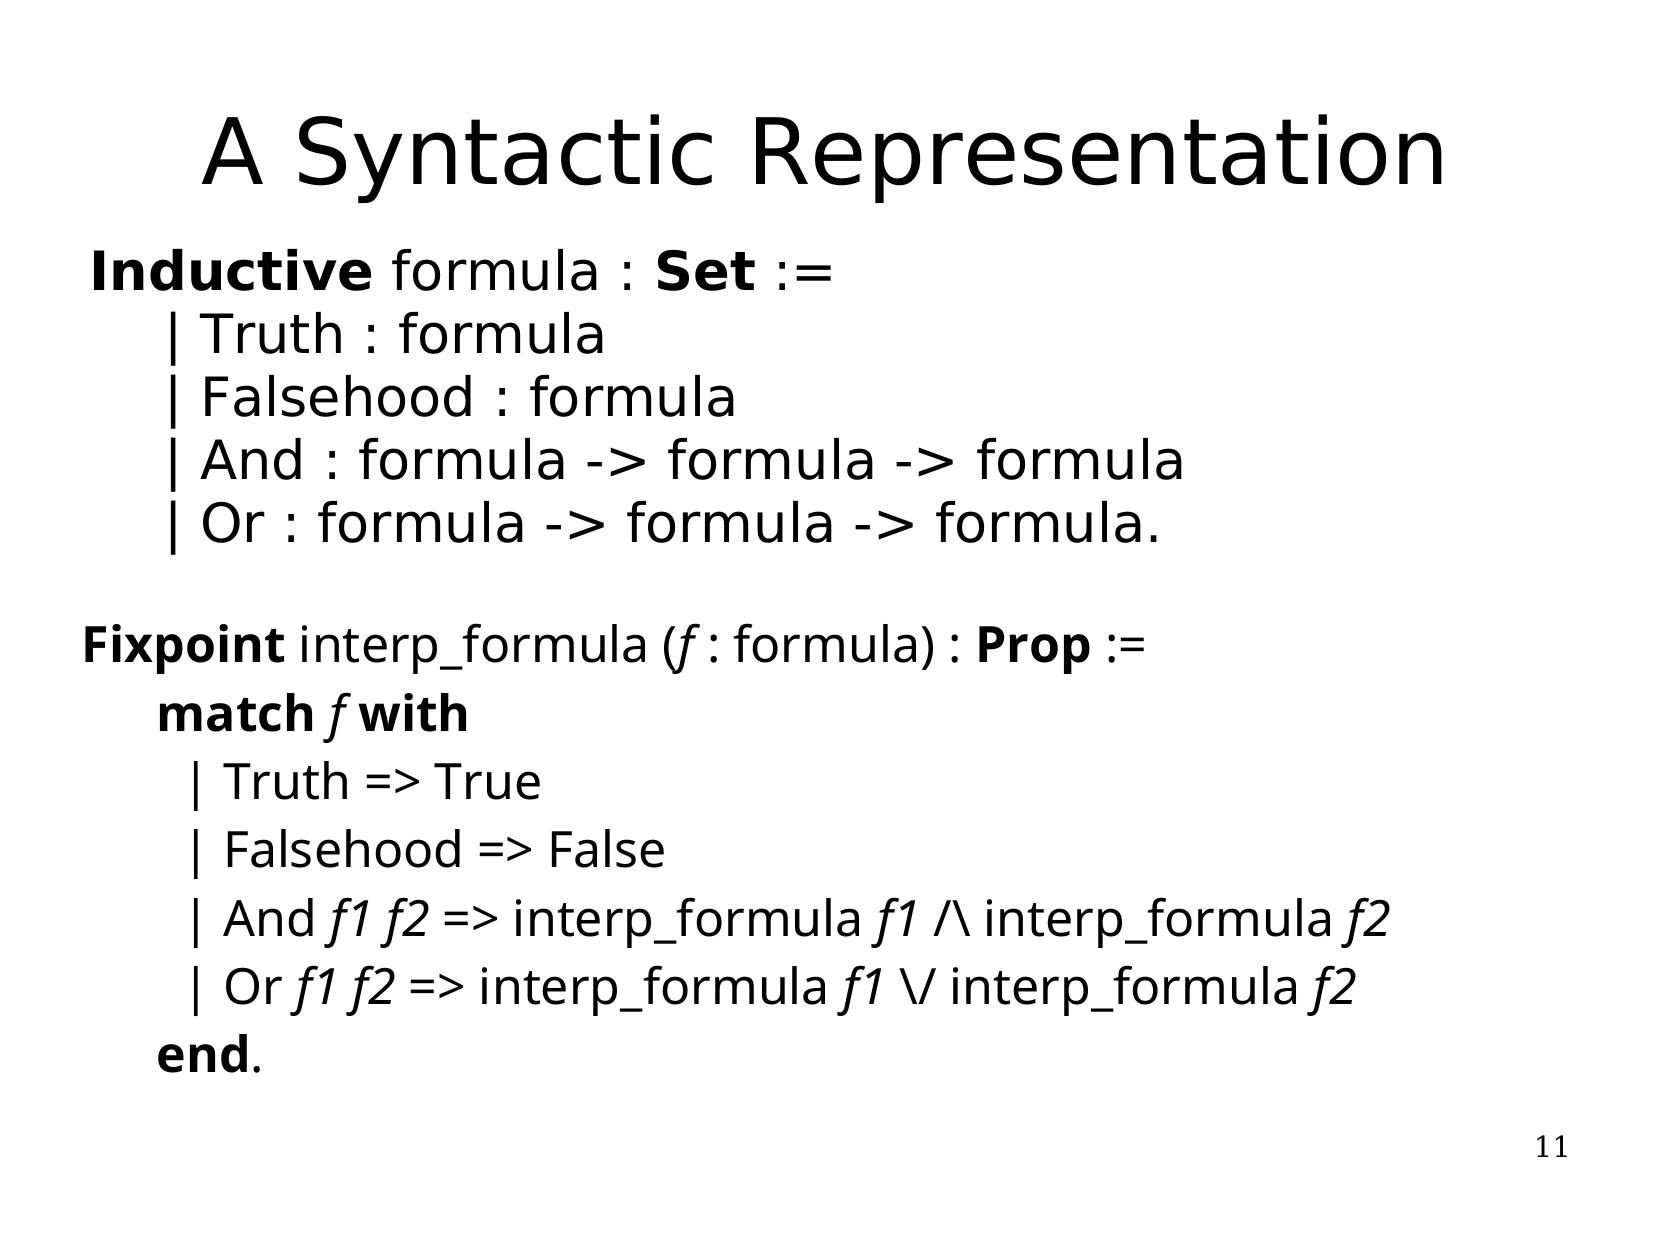

# A Syntactic Representation
Inductive formula : Set :=
	| Truth : formula
	| Falsehood : formula
	| And : formula -> formula -> formula
	| Or : formula -> formula -> formula.
Fixpoint interp_formula (f : formula) : Prop :=
	match f with
	 | Truth => True
	 | Falsehood => False
	 | And f1 f2 => interp_formula f1 /\ interp_formula f2
	 | Or f1 f2 => interp_formula f1 \/ interp_formula f2
	end.
11